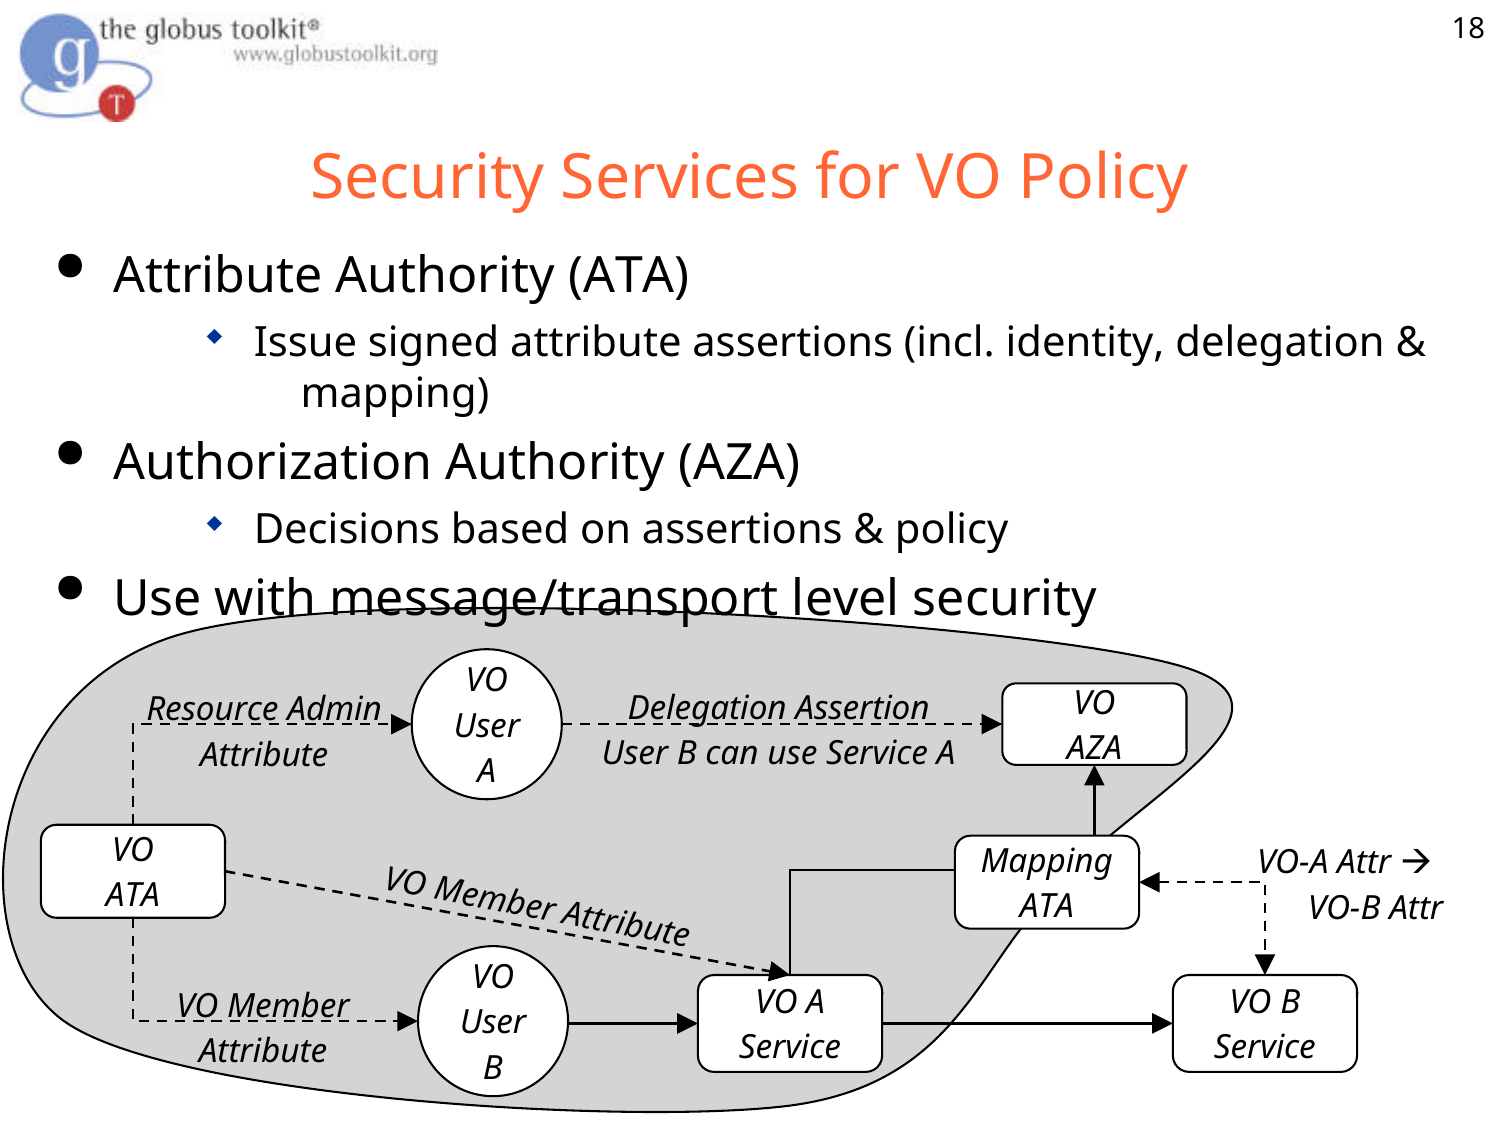

18
# Security Services for VO Policy
Attribute Authority (ATA)
Issue signed attribute assertions (incl. identity, delegation & mapping)
Authorization Authority (AZA)
Decisions based on assertions & policy
Use with message/transport level security
VO
User A
Delegation Assertion
User B can use Service A
Resource Admin
Attribute
VO
AZA
VO
ATA
VO-A Attr 
 VO-B Attr
Mapping
ATA
VO Member Attribute
VO
User B
VO Member
Attribute
VO A
Service
VO B
Service